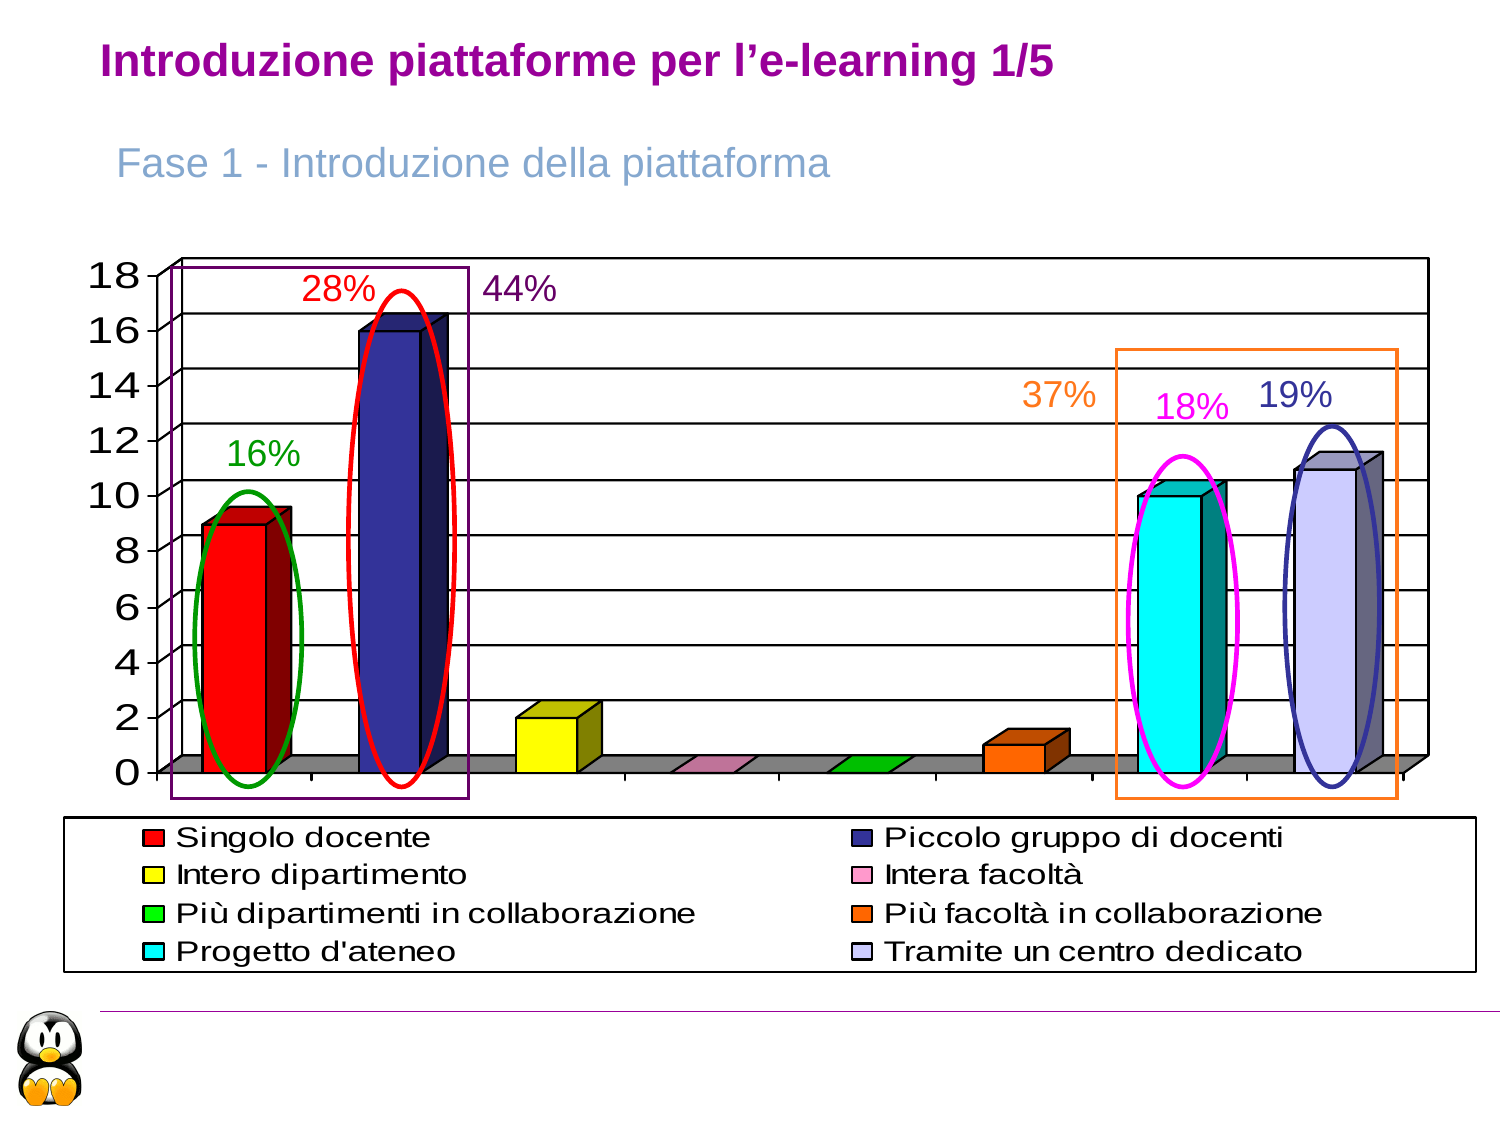

# Introduzione piattaforme per l’e-learning 1/5
	Fase 1 - Introduzione della piattaforma
44%
28%
37%
19%
18%
16%